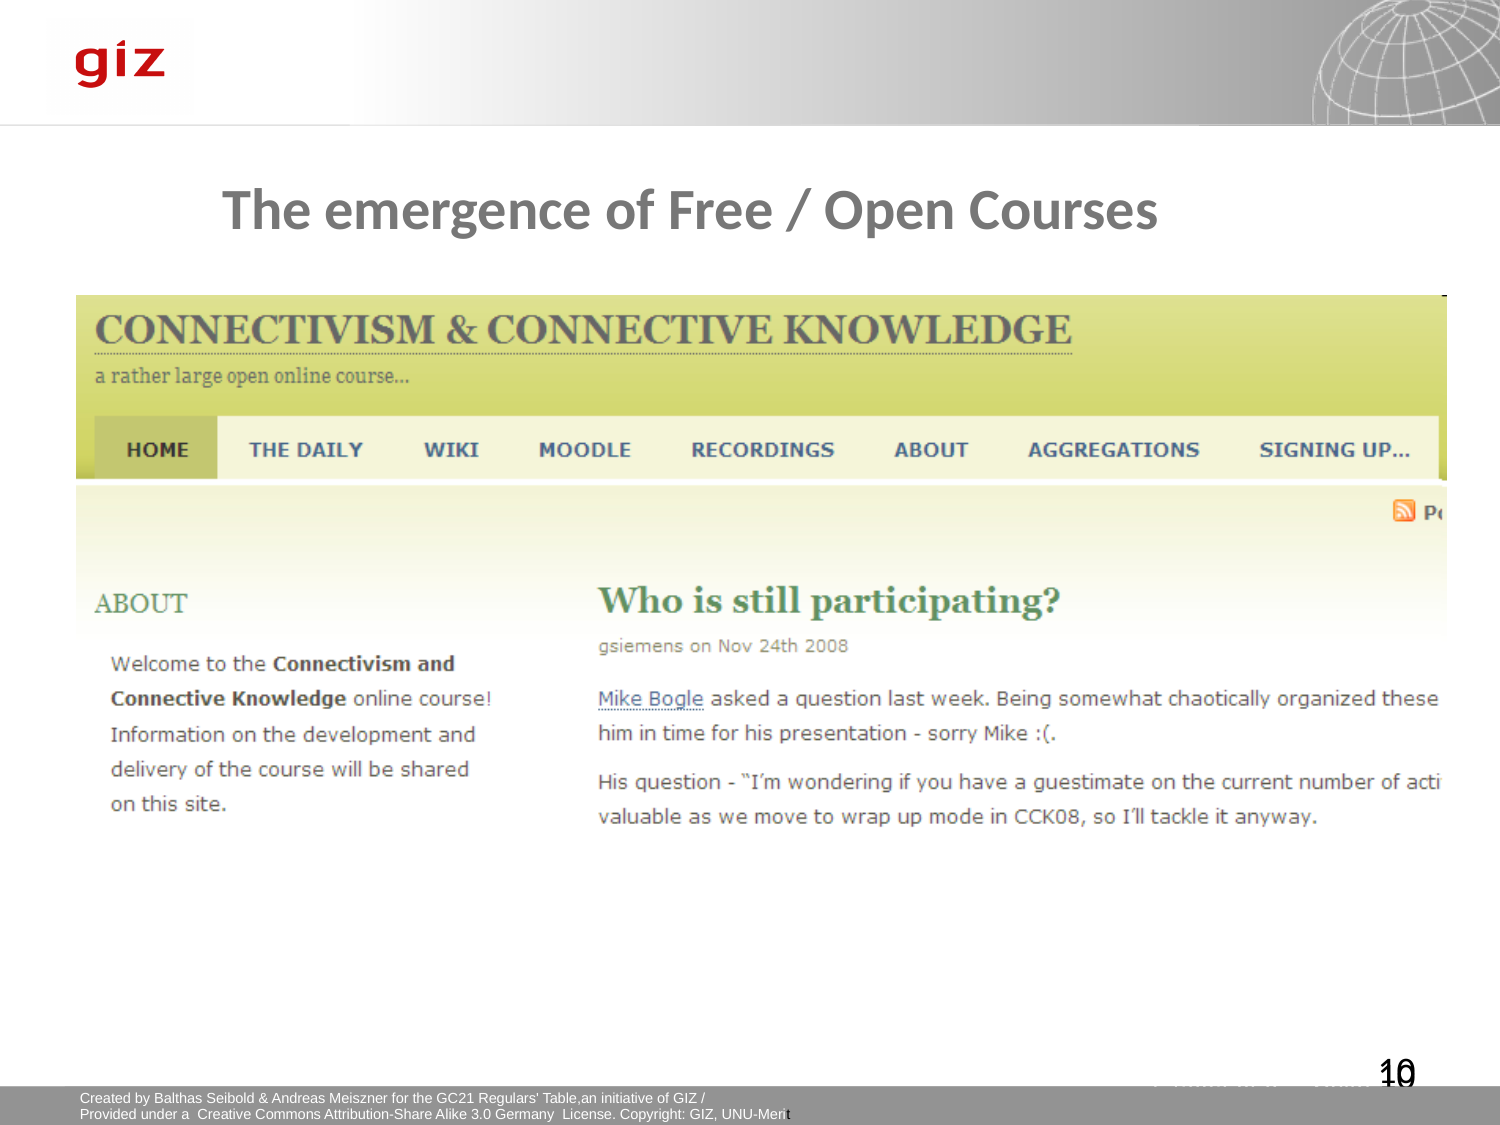

The emergence of Free / Open Courses